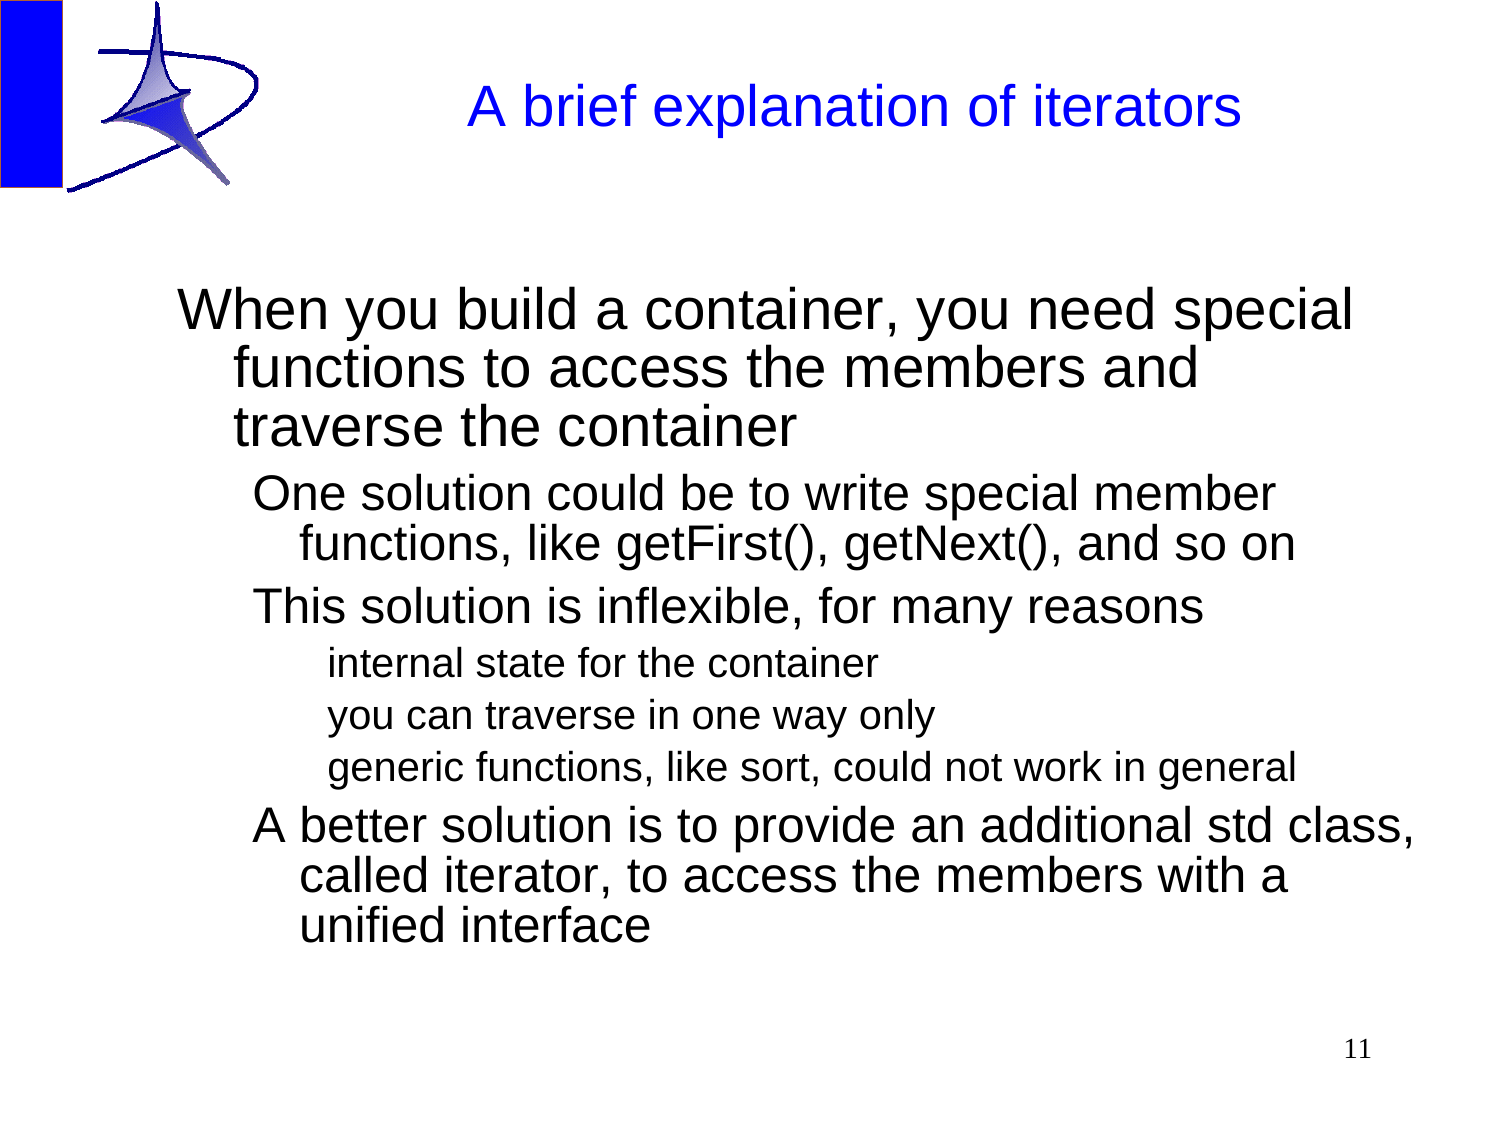

# A brief explanation of iterators
When you build a container, you need special functions to access the members and traverse the container
One solution could be to write special member functions, like getFirst(), getNext(), and so on
This solution is inflexible, for many reasons
internal state for the container
you can traverse in one way only
generic functions, like sort, could not work in general
A better solution is to provide an additional std class, called iterator, to access the members with a unified interface
11